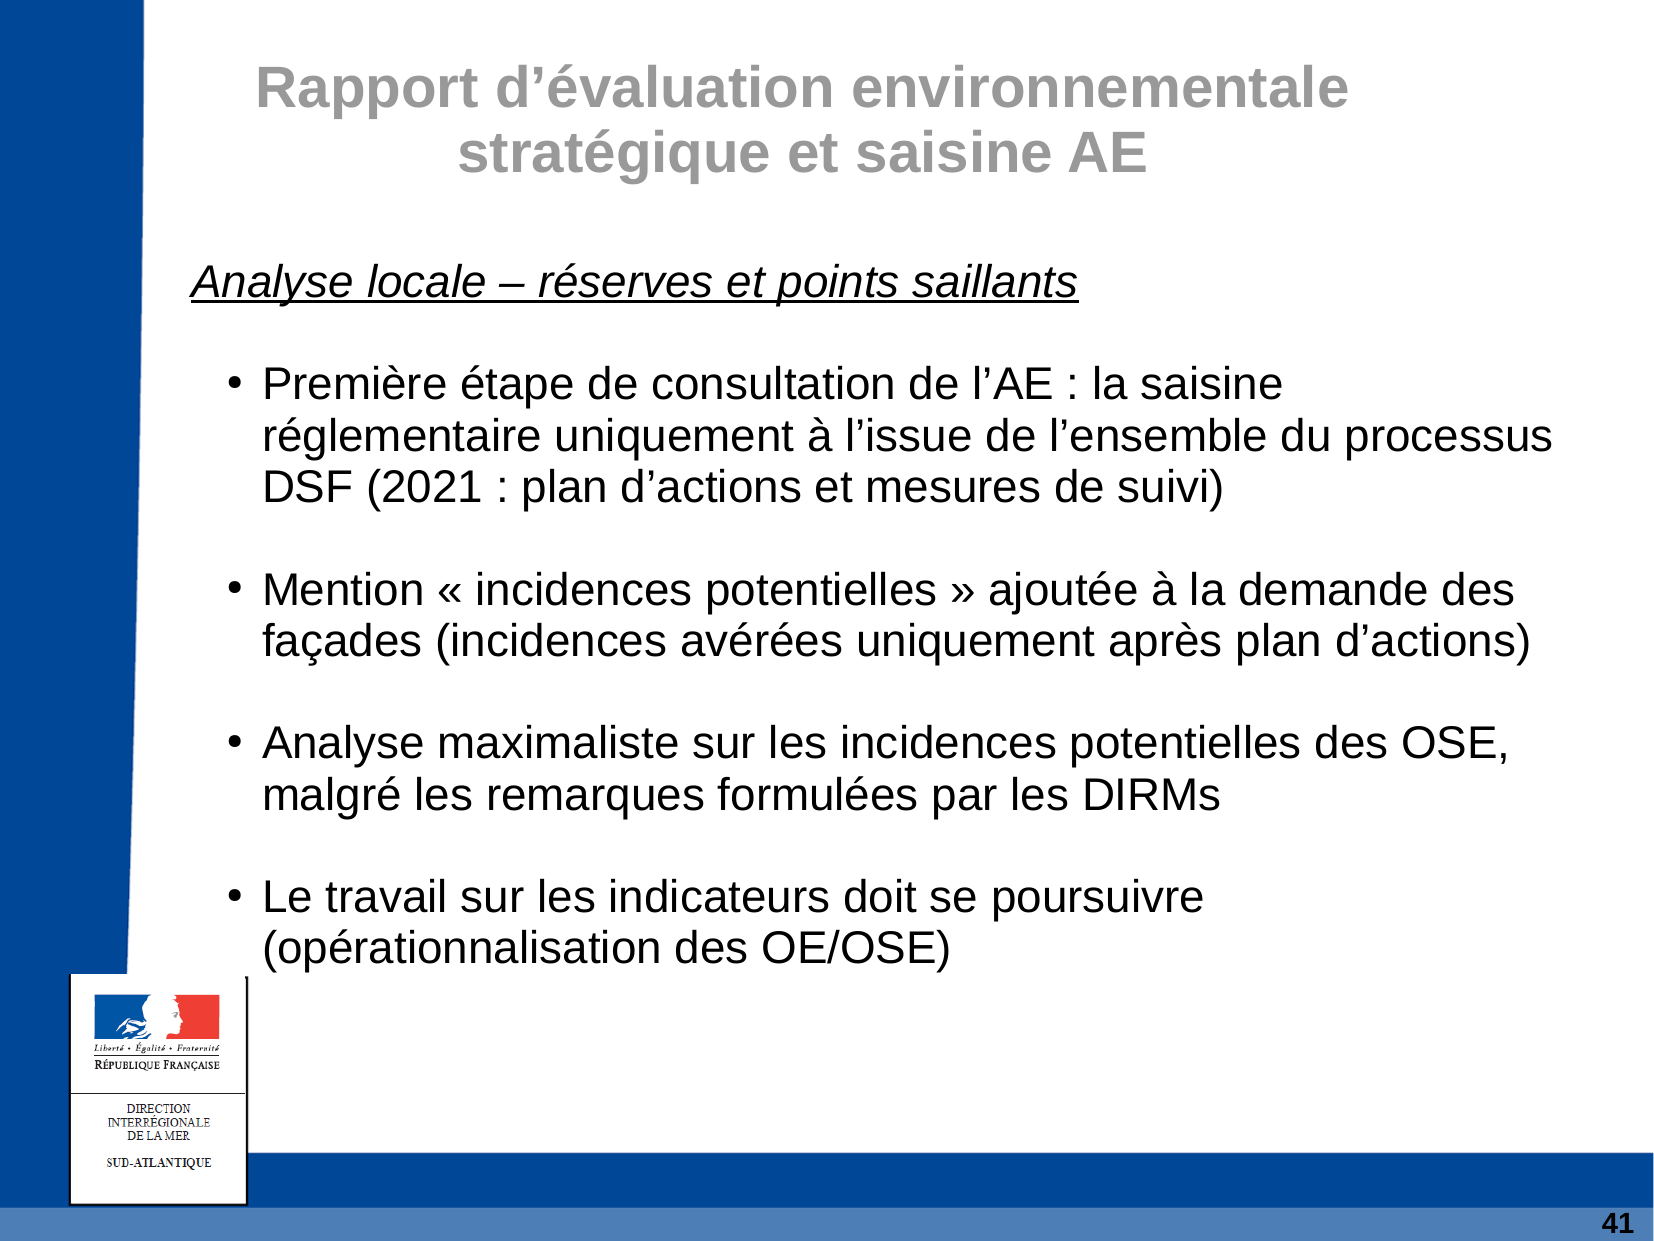

Rapport d’évaluation environnementale stratégique et saisine AE
Analyse locale – réserves et points saillants
Première étape de consultation de l’AE : la saisine réglementaire uniquement à l’issue de l’ensemble du processus DSF (2021 : plan d’actions et mesures de suivi)
Mention « incidences potentielles » ajoutée à la demande des façades (incidences avérées uniquement après plan d’actions)
Analyse maximaliste sur les incidences potentielles des OSE, malgré les remarques formulées par les DIRMs
Le travail sur les indicateurs doit se poursuivre (opérationnalisation des OE/OSE)